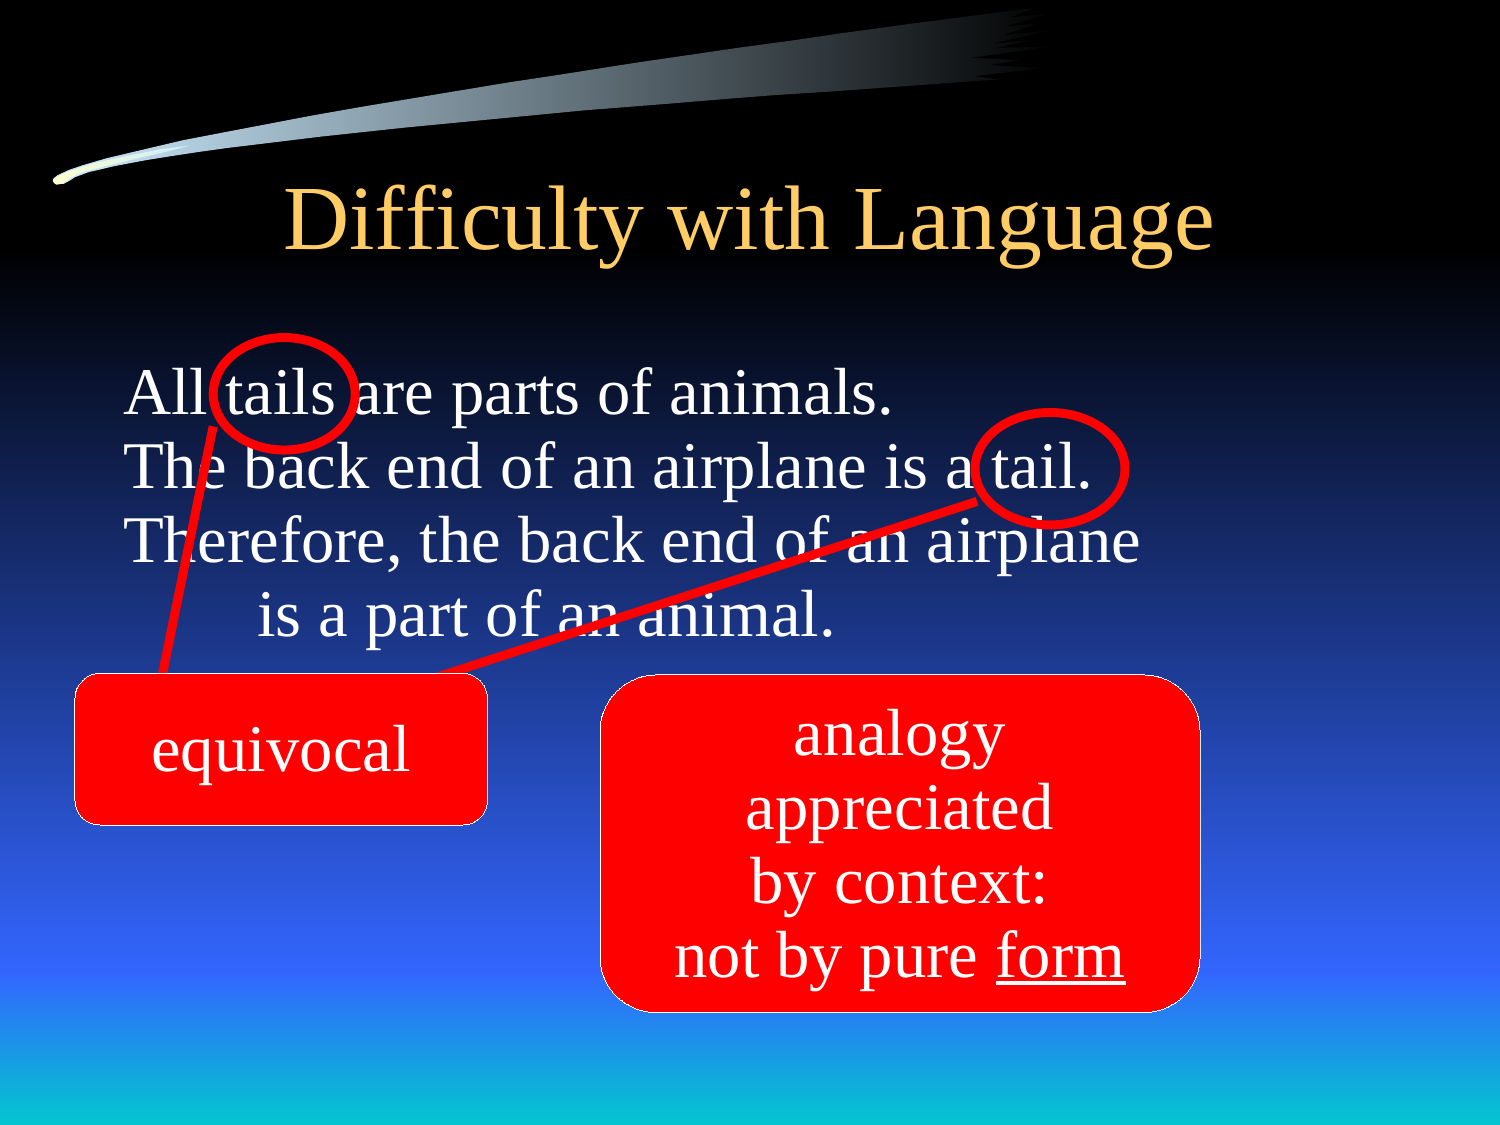

# Difficulty with Language
All tails are parts of animals.
The back end of an airplane is a tail.
Therefore, the back end of an airplane
 is a part of an animal.
equivocal
analogy
appreciated
by context:
not by pure form